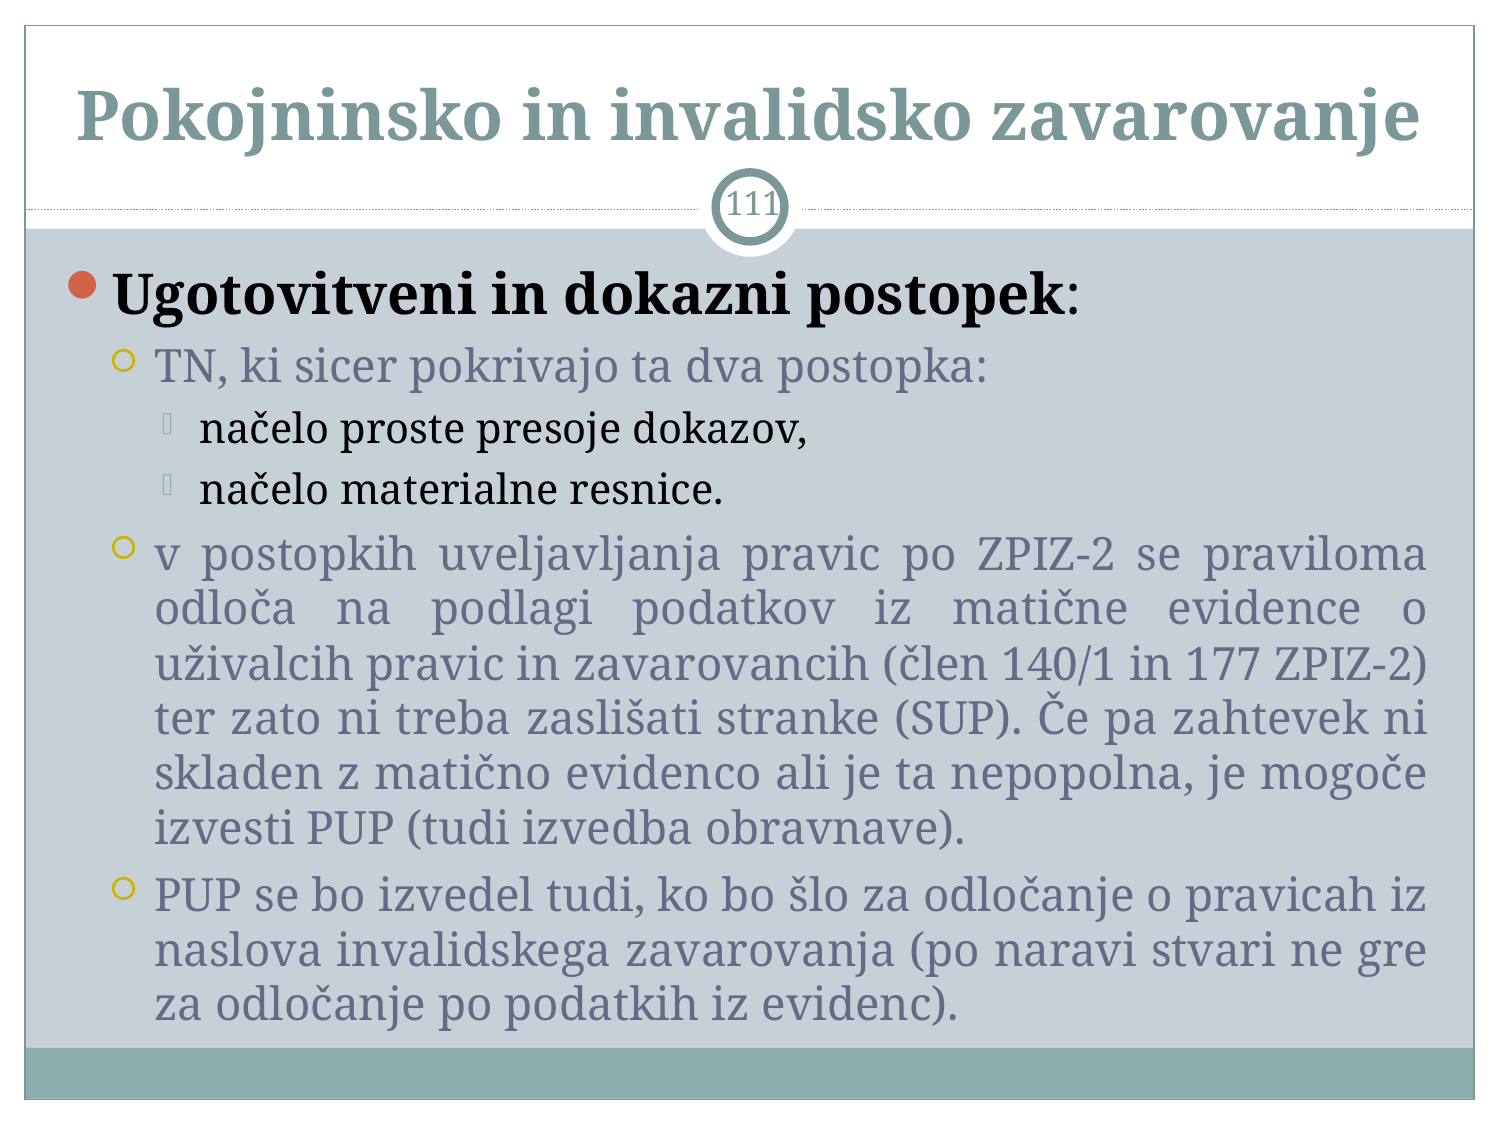

# Pokojninsko in invalidsko zavarovanje
Ugotovitveni in dokazni postopek:
TN, ki sicer pokrivajo ta dva postopka:
načelo proste presoje dokazov,
načelo materialne resnice.
v postopkih uveljavljanja pravic po ZPIZ-2 se praviloma odloča na podlagi podatkov iz matične evidence o uživalcih pravic in zavarovancih (člen 140/1 in 177 ZPIZ-2) ter zato ni treba zaslišati stranke (SUP). Če pa zahtevek ni skladen z matično evidenco ali je ta nepopolna, je mogoče izvesti PUP (tudi izvedba obravnave).
PUP se bo izvedel tudi, ko bo šlo za odločanje o pravicah iz naslova invalidskega zavarovanja (po naravi stvari ne gre za odločanje po podatkih iz evidenc).